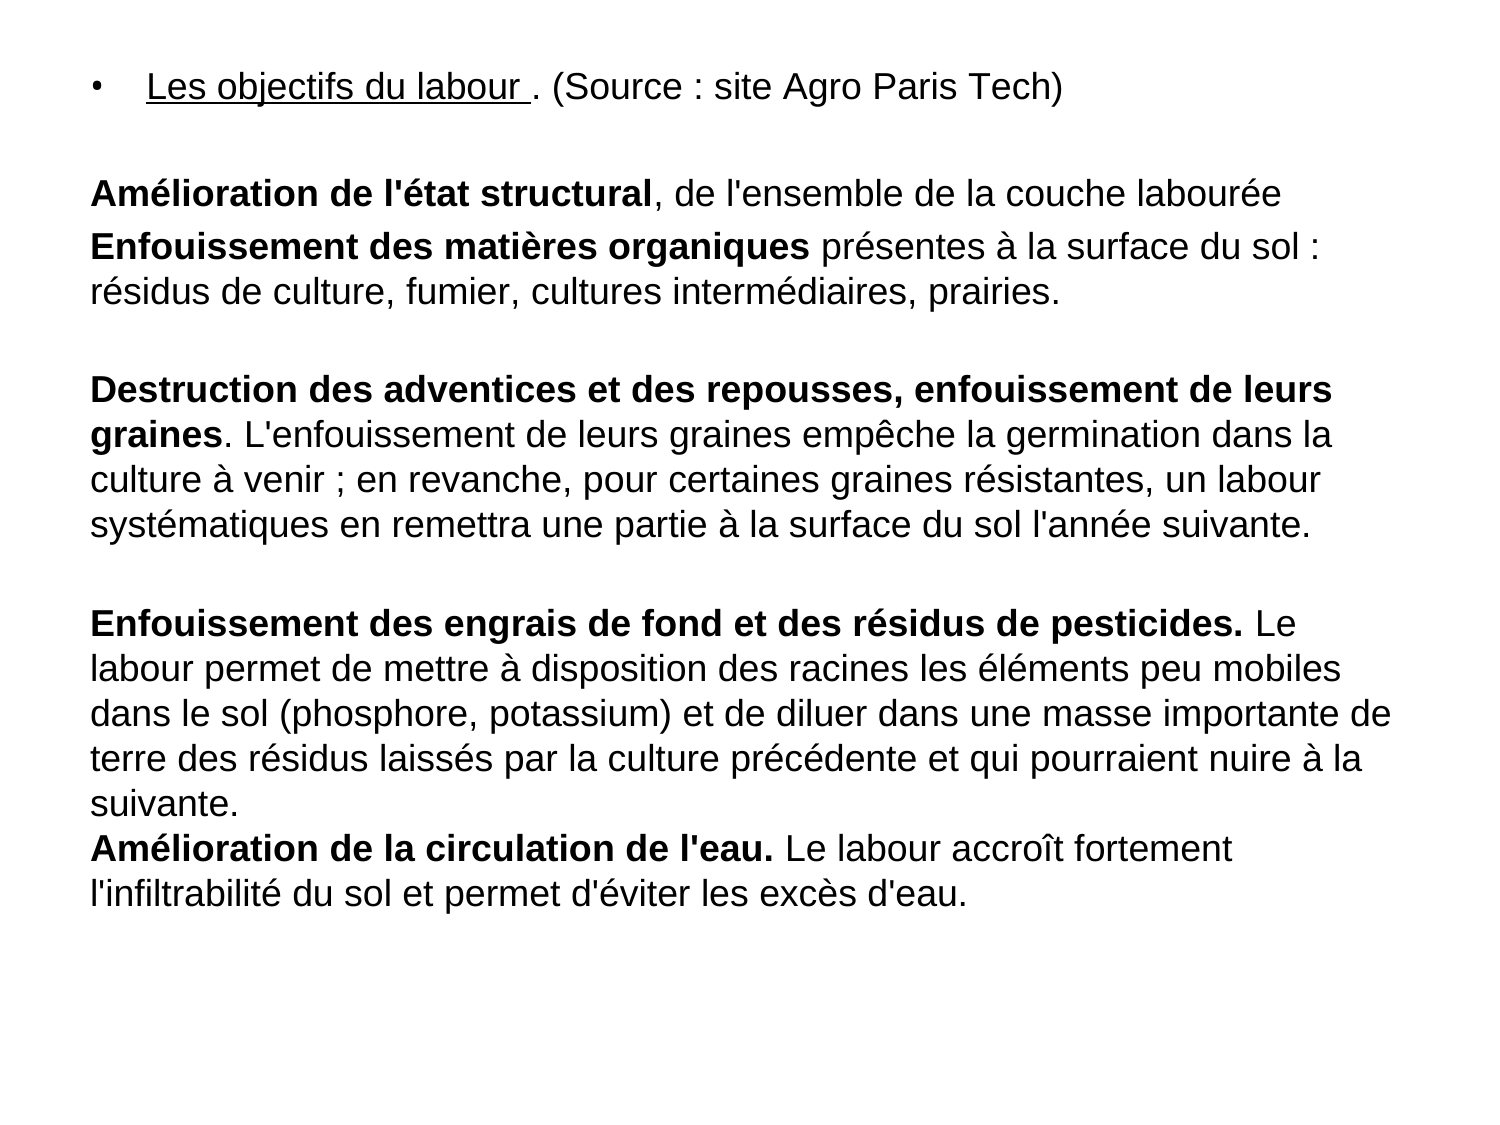

# Les objectifs du labour . (Source : site Agro Paris Tech)
Amélioration de l'état structural, de l'ensemble de la couche labourée
Enfouissement des matières organiques présentes à la surface du sol : résidus de culture, fumier, cultures intermédiaires, prairies.
Destruction des adventices et des repousses, enfouissement de leurs graines. L'enfouissement de leurs graines empêche la germination dans la culture à venir ; en revanche, pour certaines graines résistantes, un labour systématiques en remettra une partie à la surface du sol l'année suivante.
Enfouissement des engrais de fond et des résidus de pesticides. Le labour permet de mettre à disposition des racines les éléments peu mobiles dans le sol (phosphore, potassium) et de diluer dans une masse importante de terre des résidus laissés par la culture précédente et qui pourraient nuire à la suivante.
Amélioration de la circulation de l'eau. Le labour accroît fortement l'infiltrabilité du sol et permet d'éviter les excès d'eau.